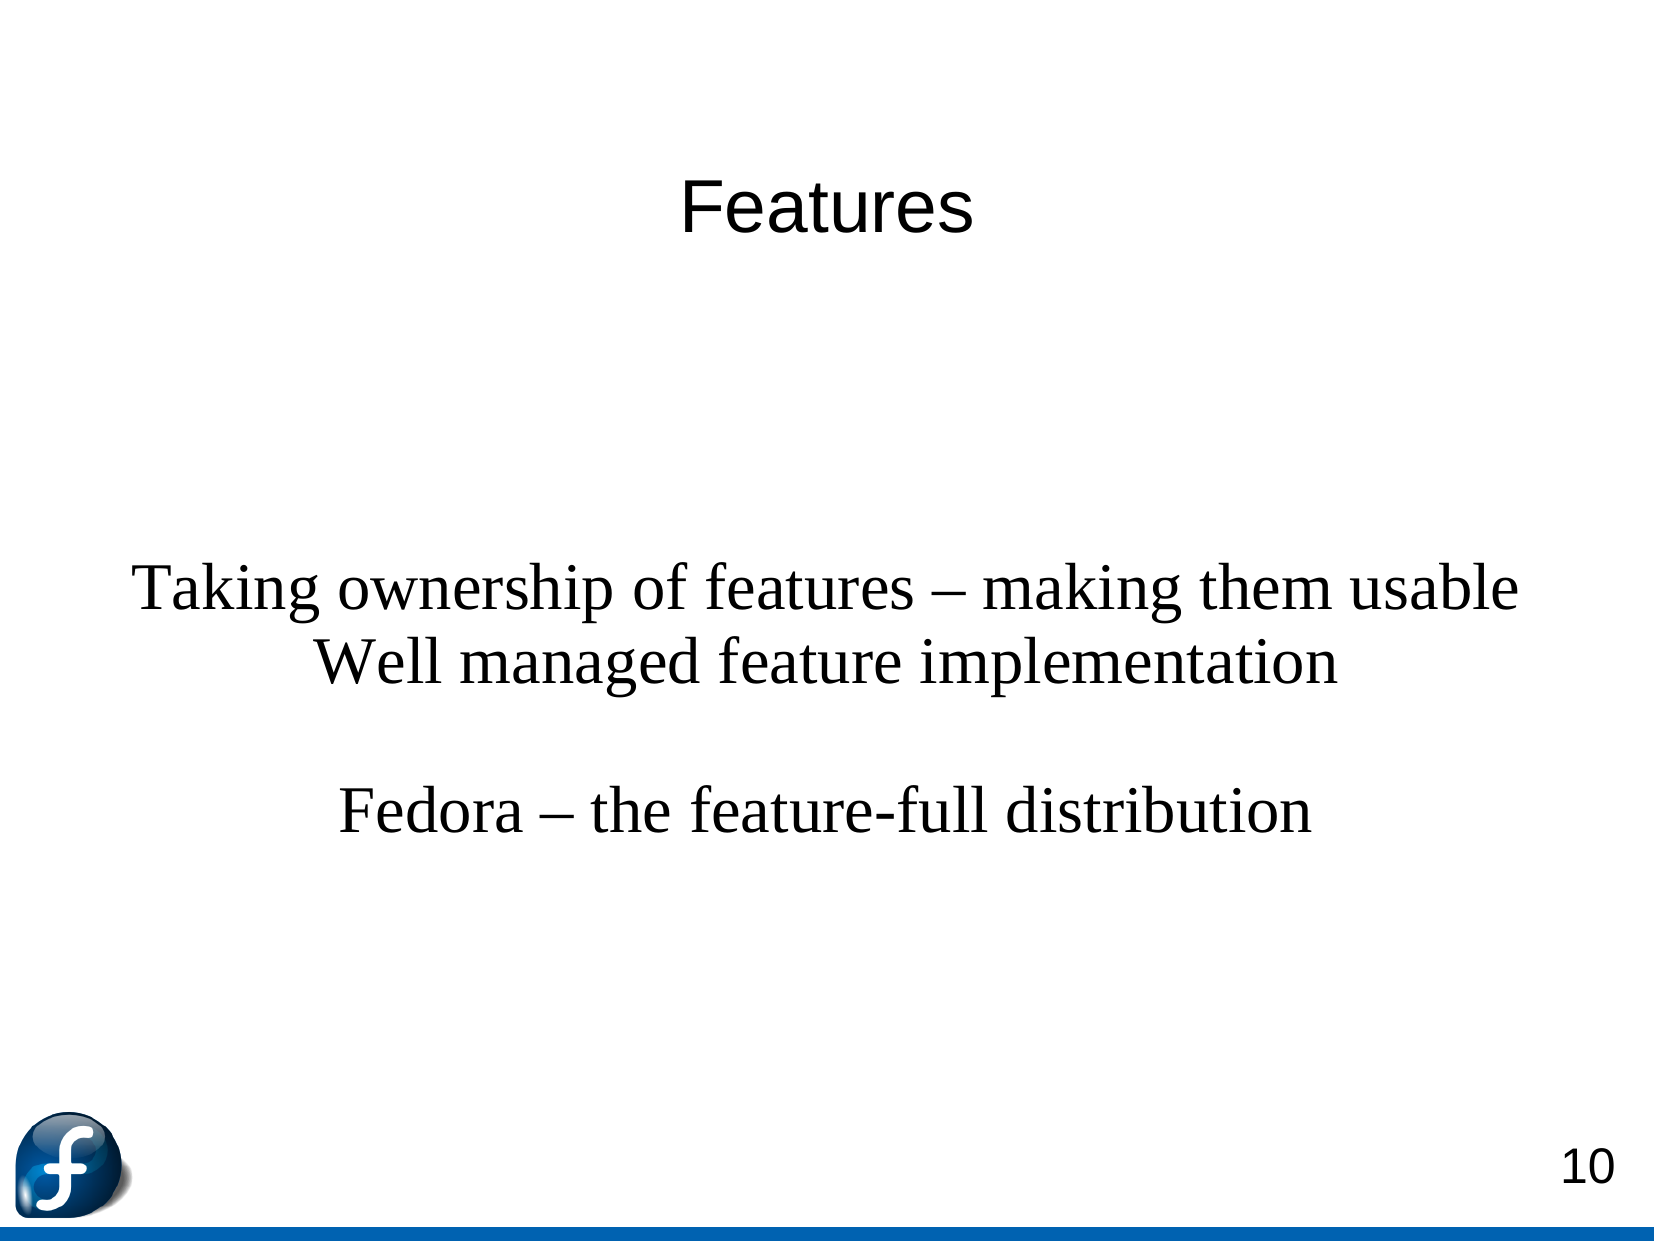

# Features
Taking ownership of features – making them usable
Well managed feature implementation
Fedora – the feature-full distribution